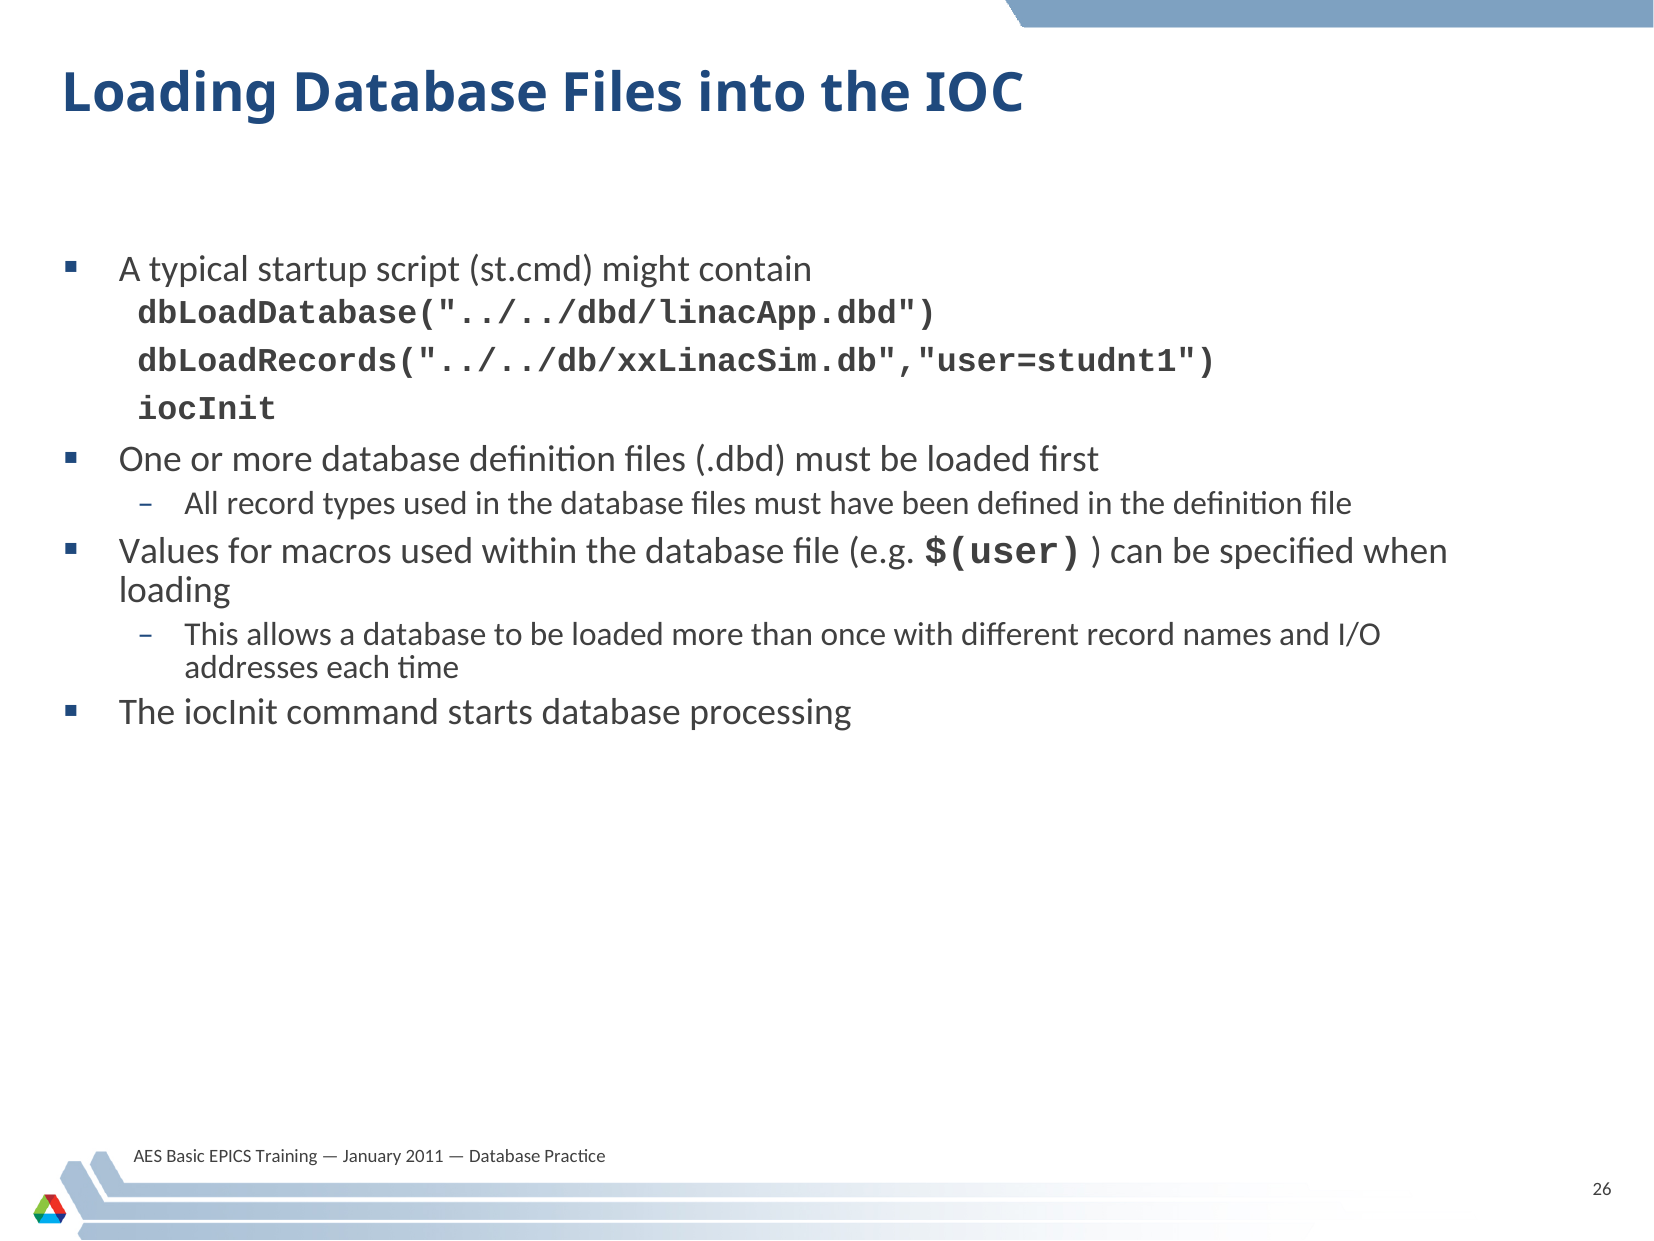

# Loading Database Files into the IOC
A typical startup script (st.cmd) might contain
dbLoadDatabase("../../dbd/linacApp.dbd")
dbLoadRecords("../../db/xxLinacSim.db","user=studnt1")
iocInit
One or more database definition files (.dbd) must be loaded first
All record types used in the database files must have been defined in the definition file
Values for macros used within the database file (e.g. $(user) ) can be specified when loading
This allows a database to be loaded more than once with different record names and I/O addresses each time
The iocInit command starts database processing
AES Basic EPICS Training — January 2011 — Database Practice
26